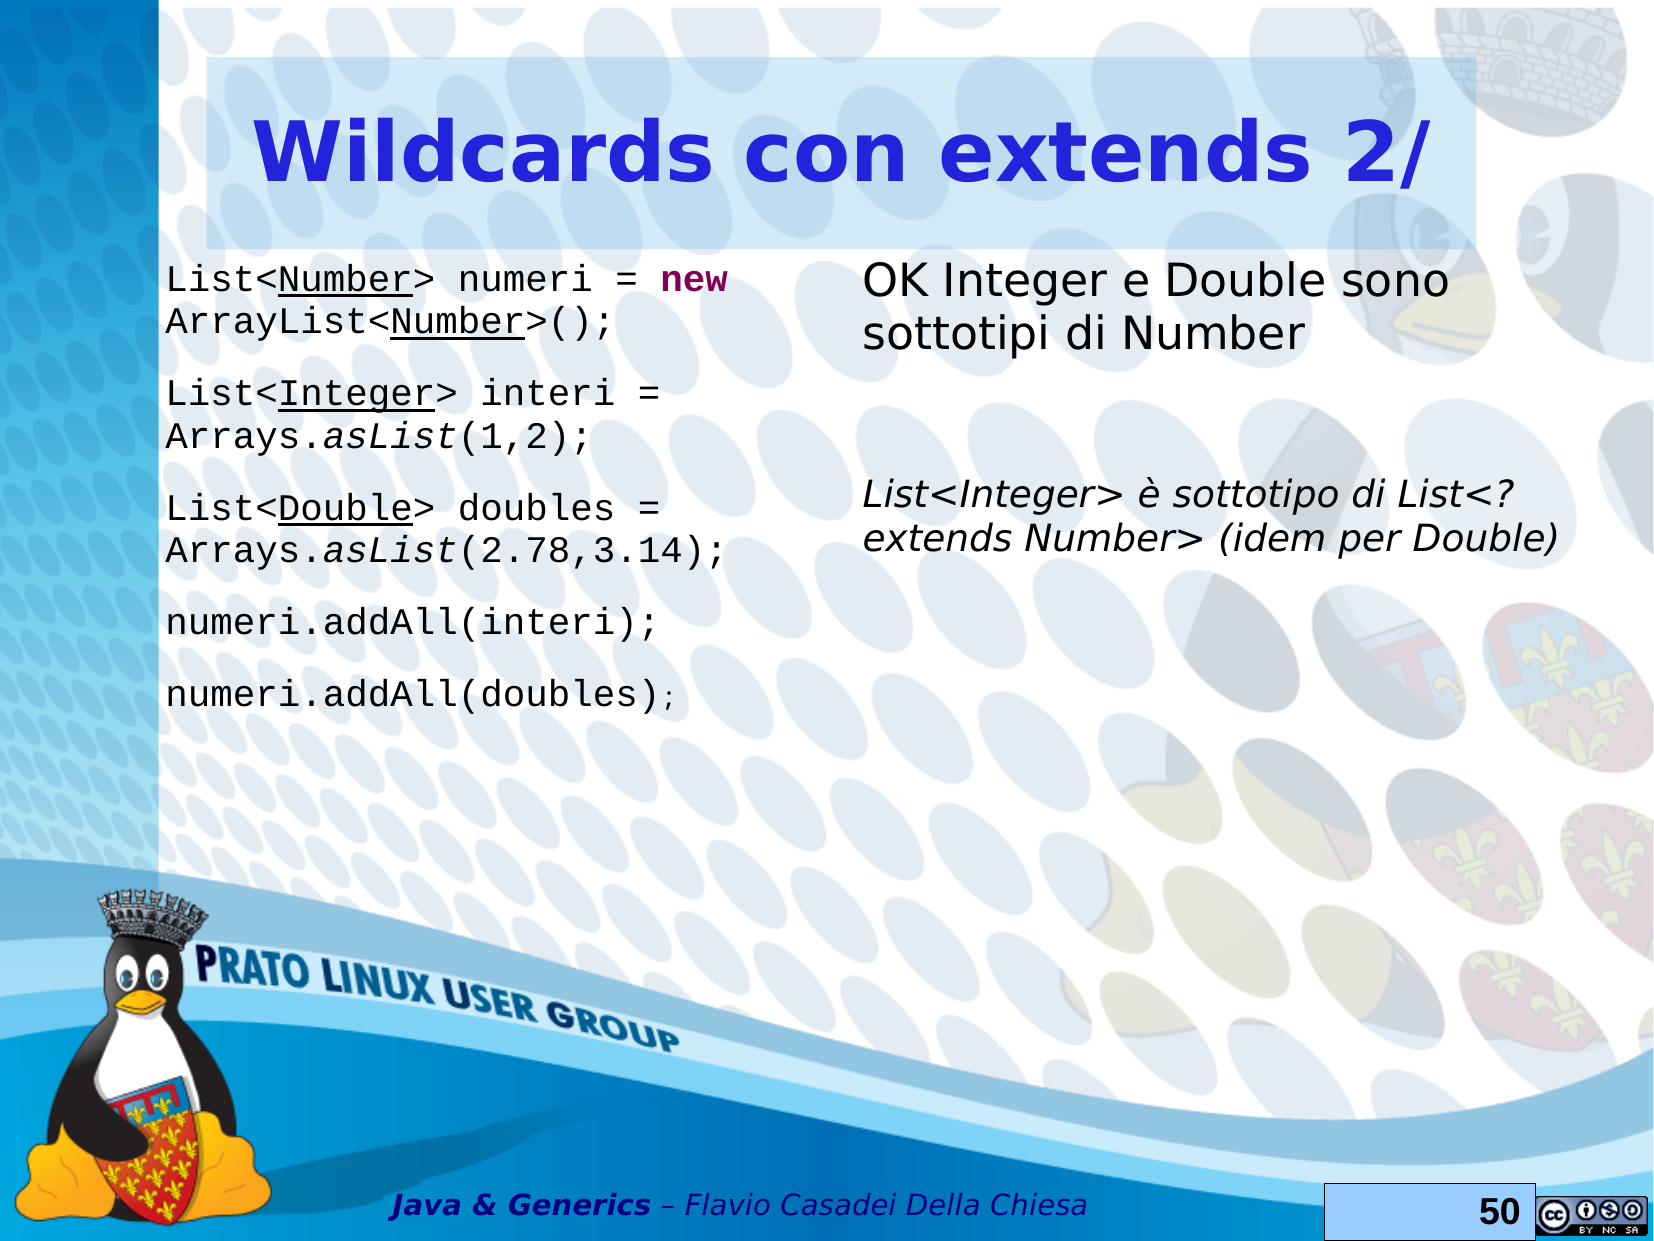

# Wildcards con extends 2/
OK Integer e Double sono sottotipi di Number
List<Integer> è sottotipo di List<? extends Number> (idem per Double)
List<Number> numeri = new ArrayList<Number>();
List<Integer> interi = Arrays.asList(1,2);
List<Double> doubles = Arrays.asList(2.78,3.14);
numeri.addAll(interi);
numeri.addAll(doubles);